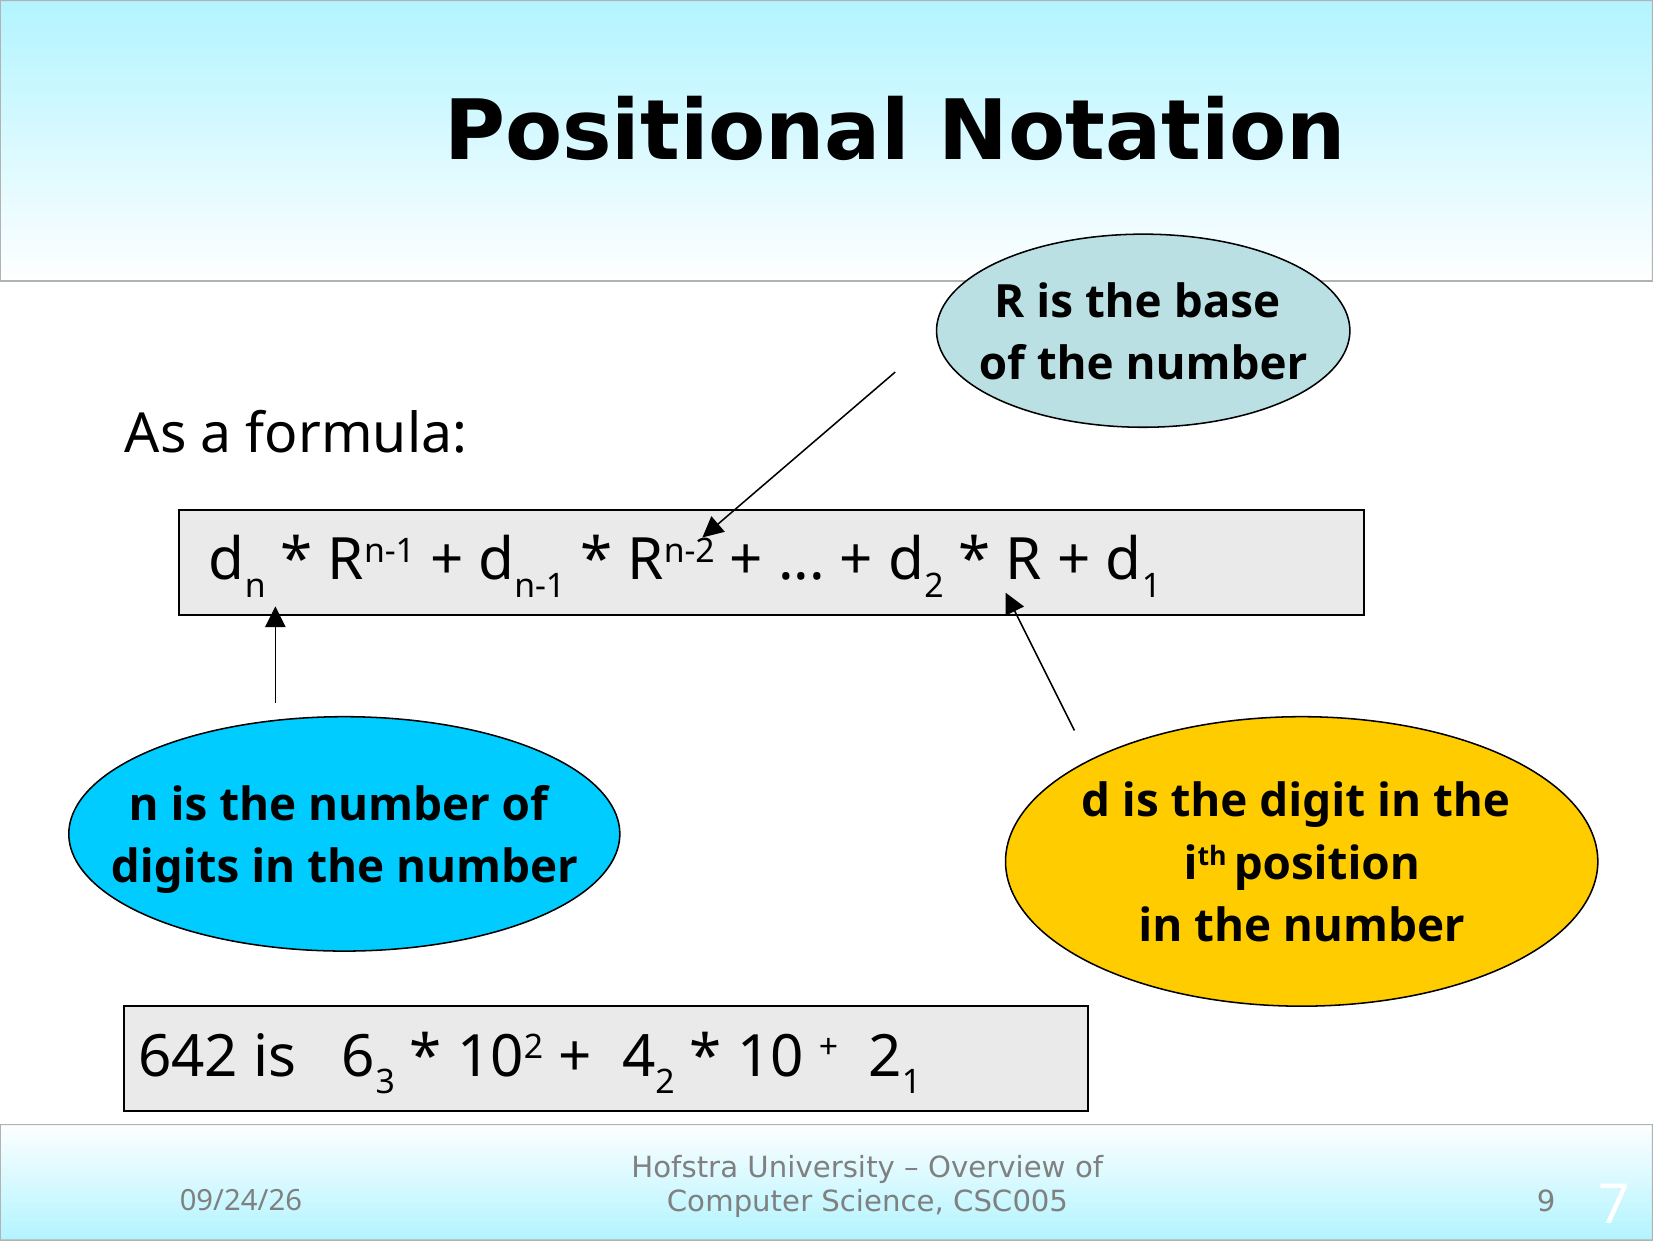

# Positional Notation
R is the base
of the number
As a formula:
 dn * Rn-1 + dn-1 * Rn-2 + ... + d2 * R + d1
n is the number of
digits in the number
d is the digit in the
 ith position
in the number
642 is  63 * 102 +  42 * 10 +  21
9
7